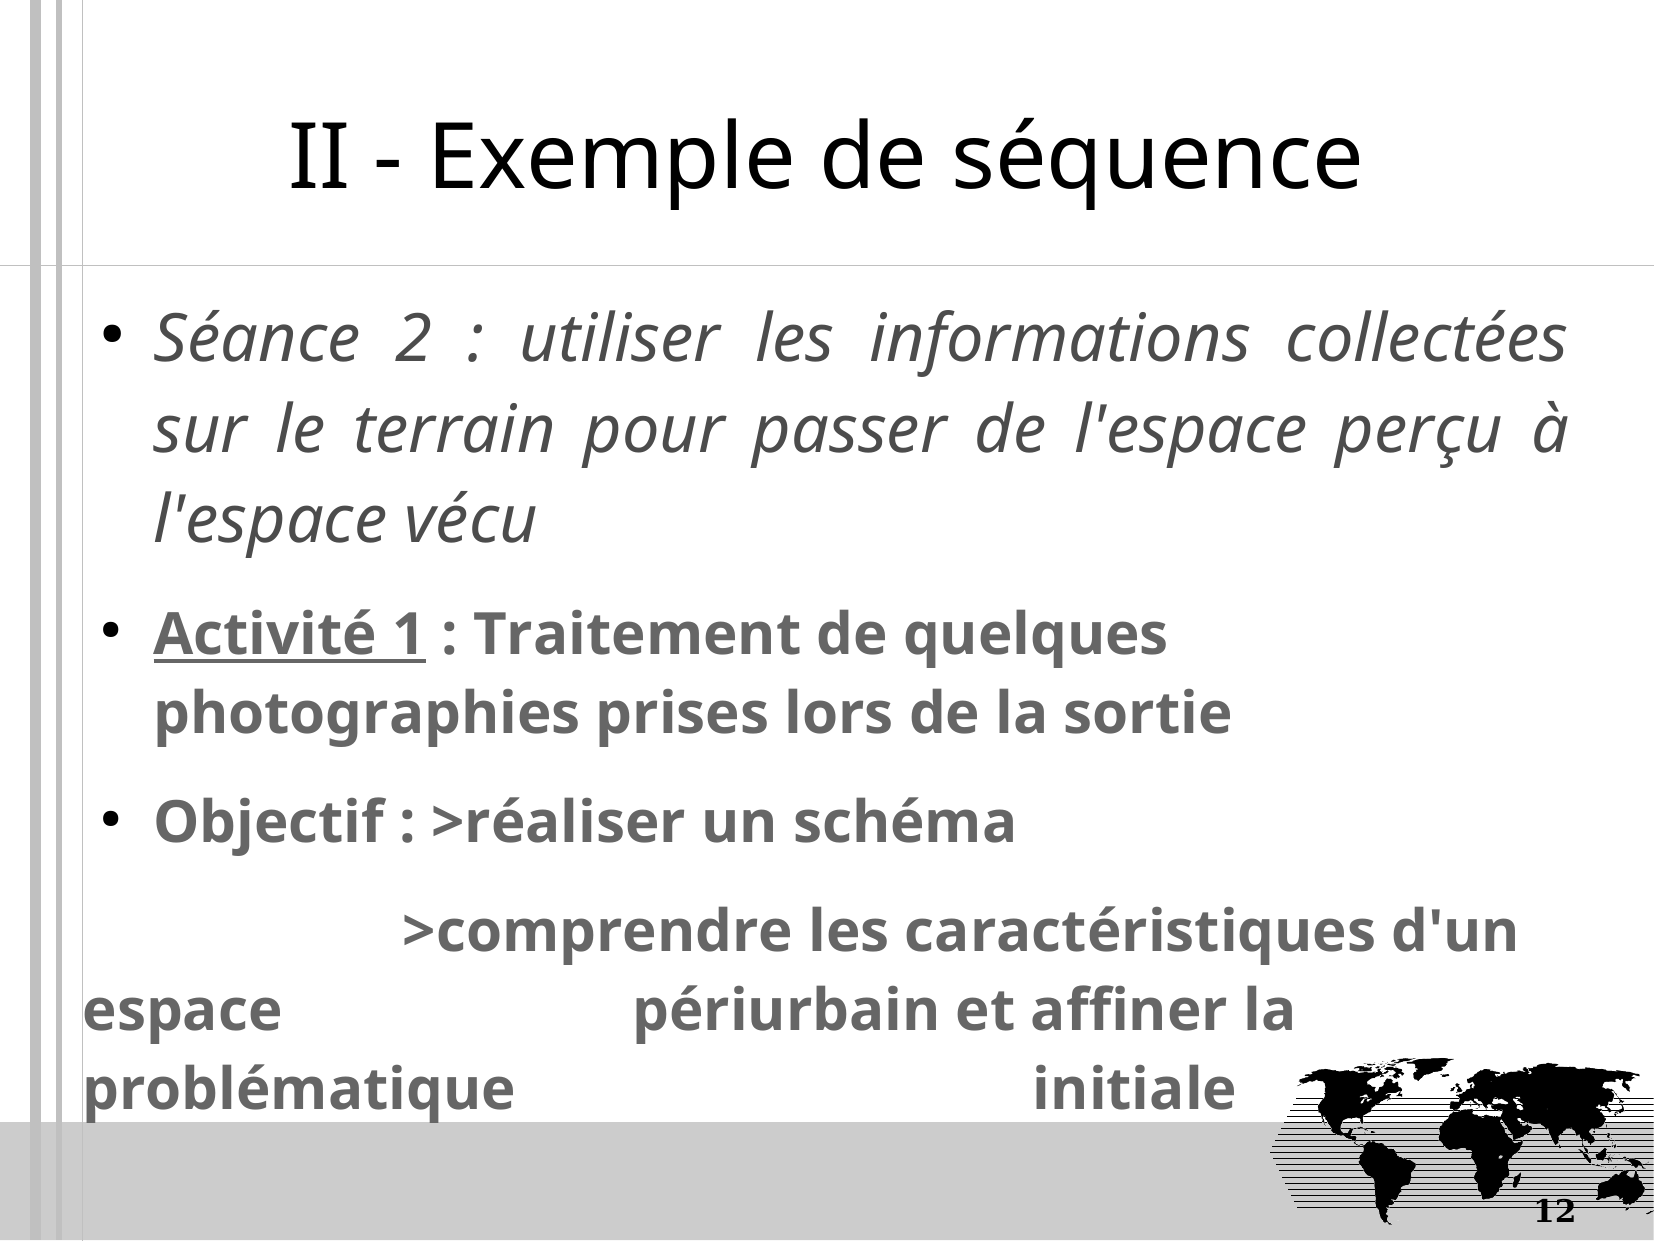

# II - Exemple de séquence
Séance 2 : utiliser les informations collectées sur le terrain pour passer de l'espace perçu à l'espace vécu
Activité 1 : Traitement de quelques photographies prises lors de la sortie
Objectif : >réaliser un schéma
 >comprendre les caractéristiques d'un espace périurbain et affiner la problématique initiale
12